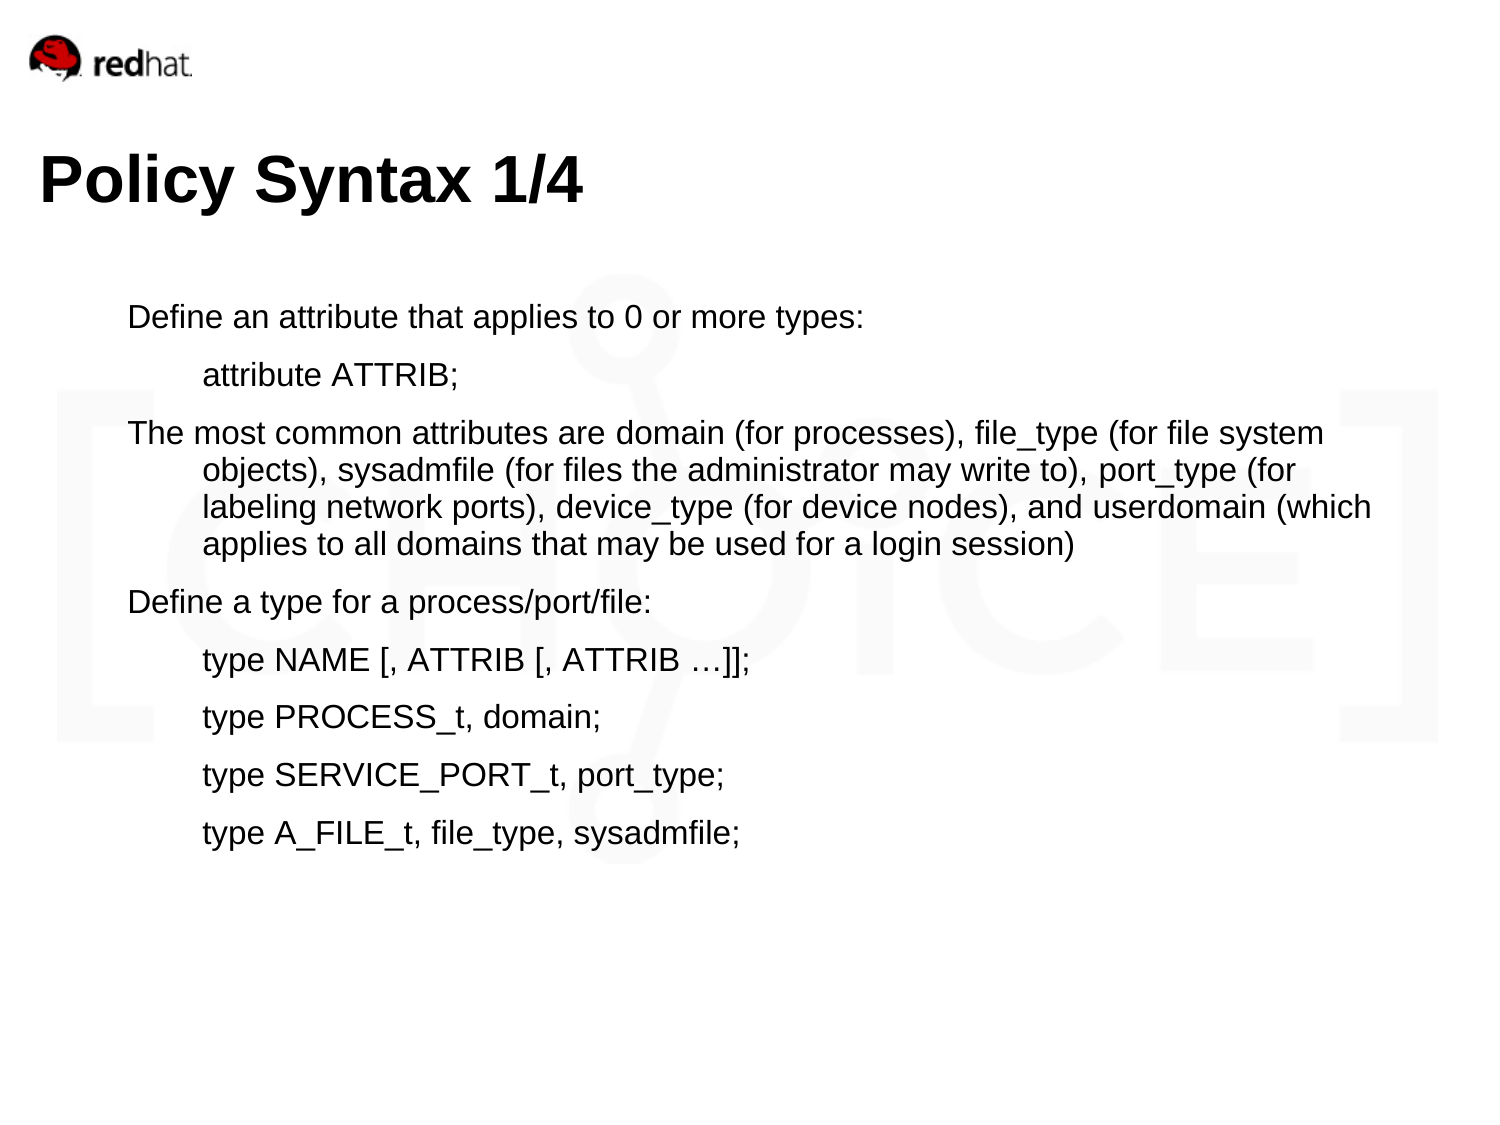

# Policy Syntax 1/4
Define an attribute that applies to 0 or more types:
	attribute ATTRIB;
The most common attributes are domain (for processes), file_type (for file system objects), sysadmfile (for files the administrator may write to), port_type (for labeling network ports), device_type (for device nodes), and userdomain (which applies to all domains that may be used for a login session)
Define a type for a process/port/file:
	type NAME [, ATTRIB [, ATTRIB …]];
	type PROCESS_t, domain;
	type SERVICE_PORT_t, port_type;
	type A_FILE_t, file_type, sysadmfile;